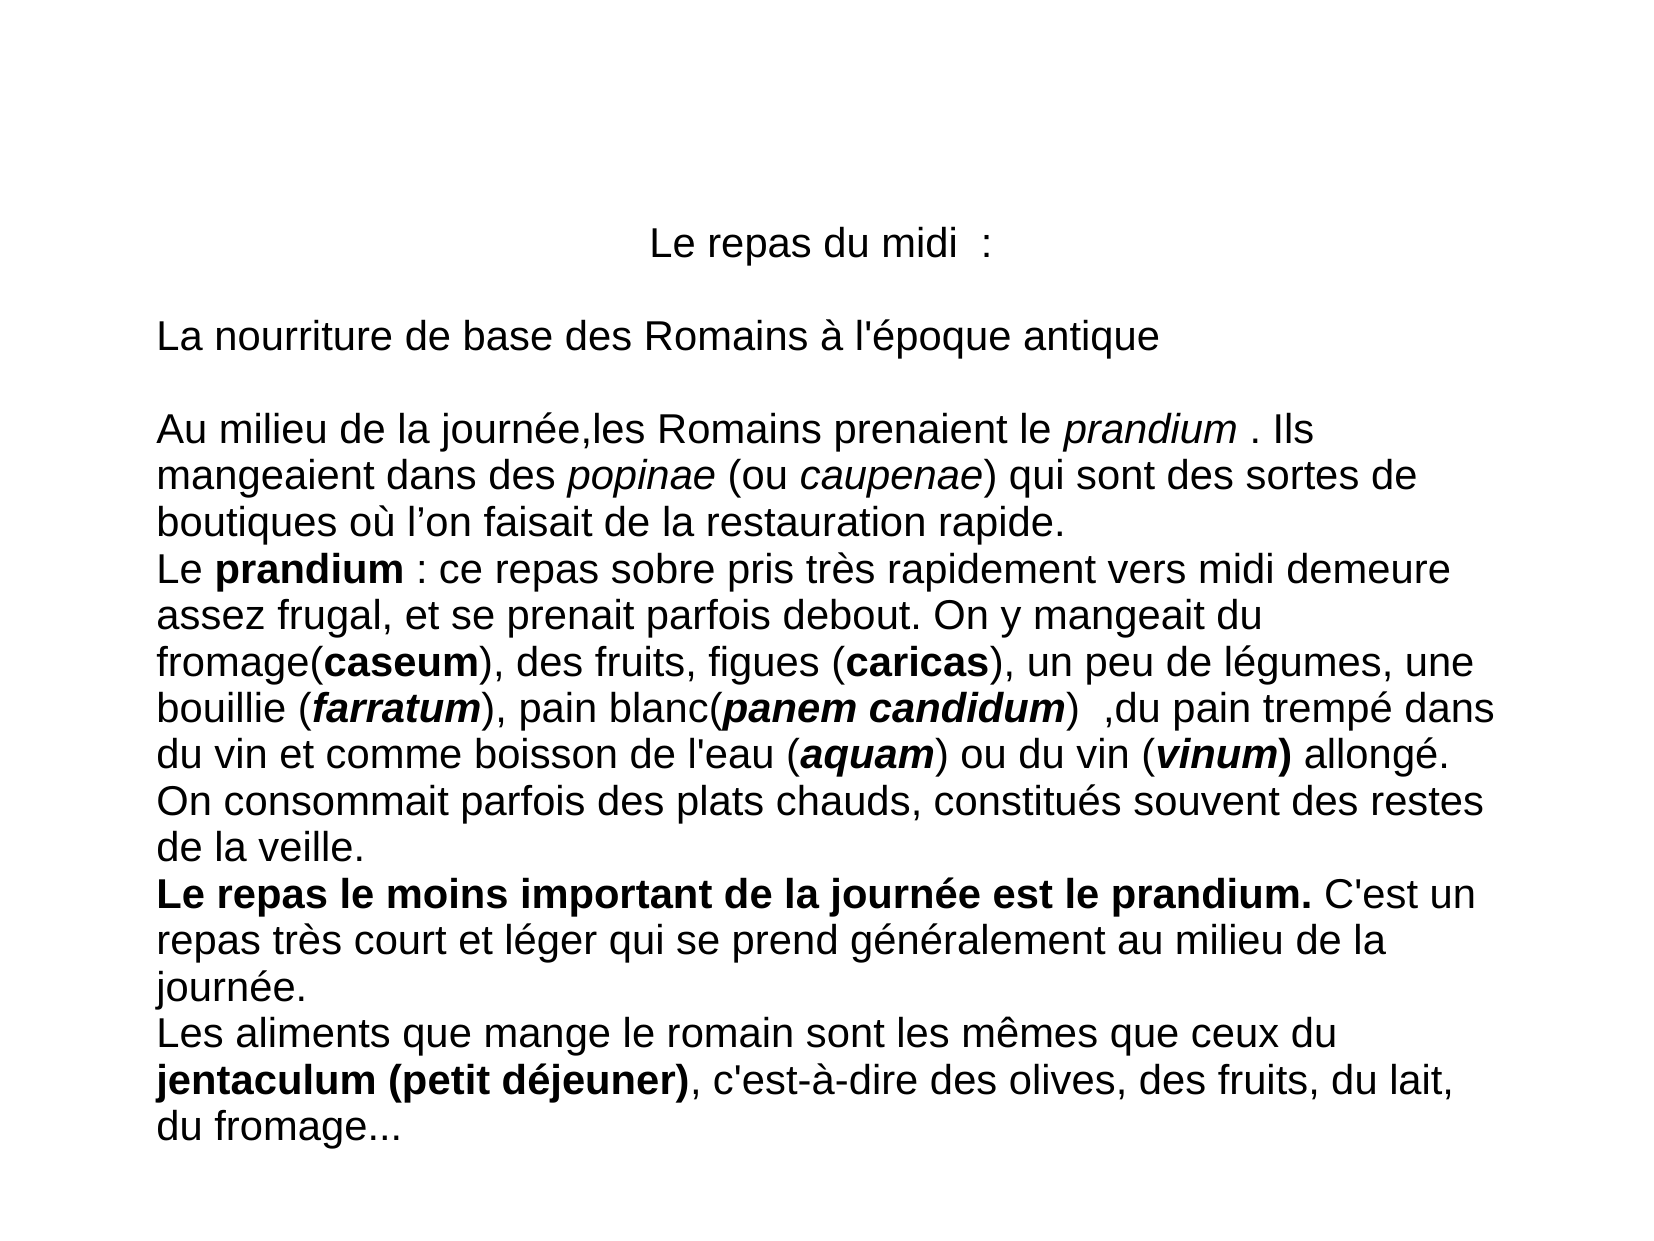

Le repas du midi  :
La nourriture de base des Romains à l'époque antique
Au milieu de la journée,les Romains prenaient le prandium . Ils mangeaient dans des popinae (ou caupenae) qui sont des sortes de boutiques où l’on faisait de la restauration rapide.
Le prandium : ce repas sobre pris très rapidement vers midi demeure assez frugal, et se prenait parfois debout. On y mangeait du fromage(caseum), des fruits, figues (caricas), un peu de légumes, une bouillie (farratum), pain blanc(panem candidum)  ,du pain trempé dans du vin et comme boisson de l'eau (aquam) ou du vin (vinum) allongé. On consommait parfois des plats chauds, constitués souvent des restes de la veille.
Le repas le moins important de la journée est le prandium. C'est un repas très court et léger qui se prend généralement au milieu de la journée.
Les aliments que mange le romain sont les mêmes que ceux du jentaculum (petit déjeuner), c'est-à-dire des olives, des fruits, du lait, du fromage...